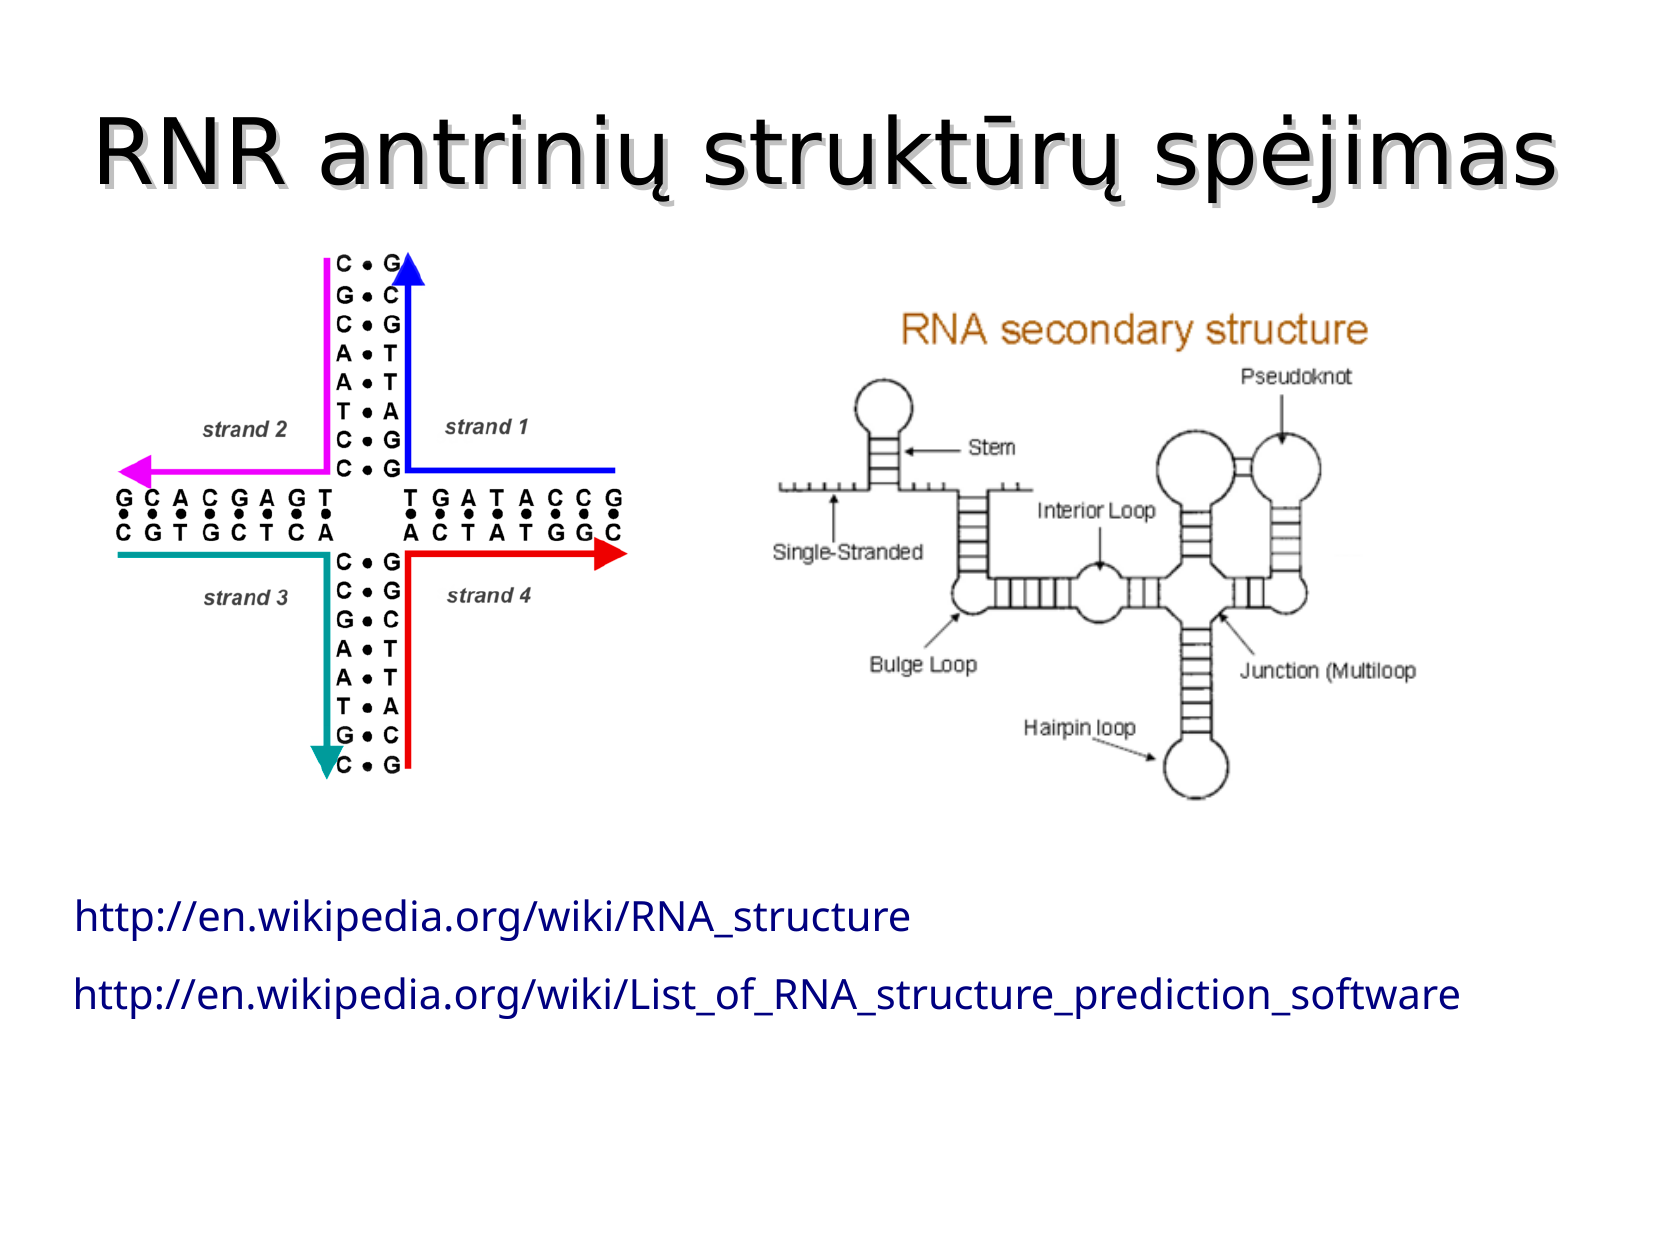

# RNR antrinių struktūrų spėjimas
http://en.wikipedia.org/wiki/RNA_structure
http://en.wikipedia.org/wiki/List_of_RNA_structure_prediction_software